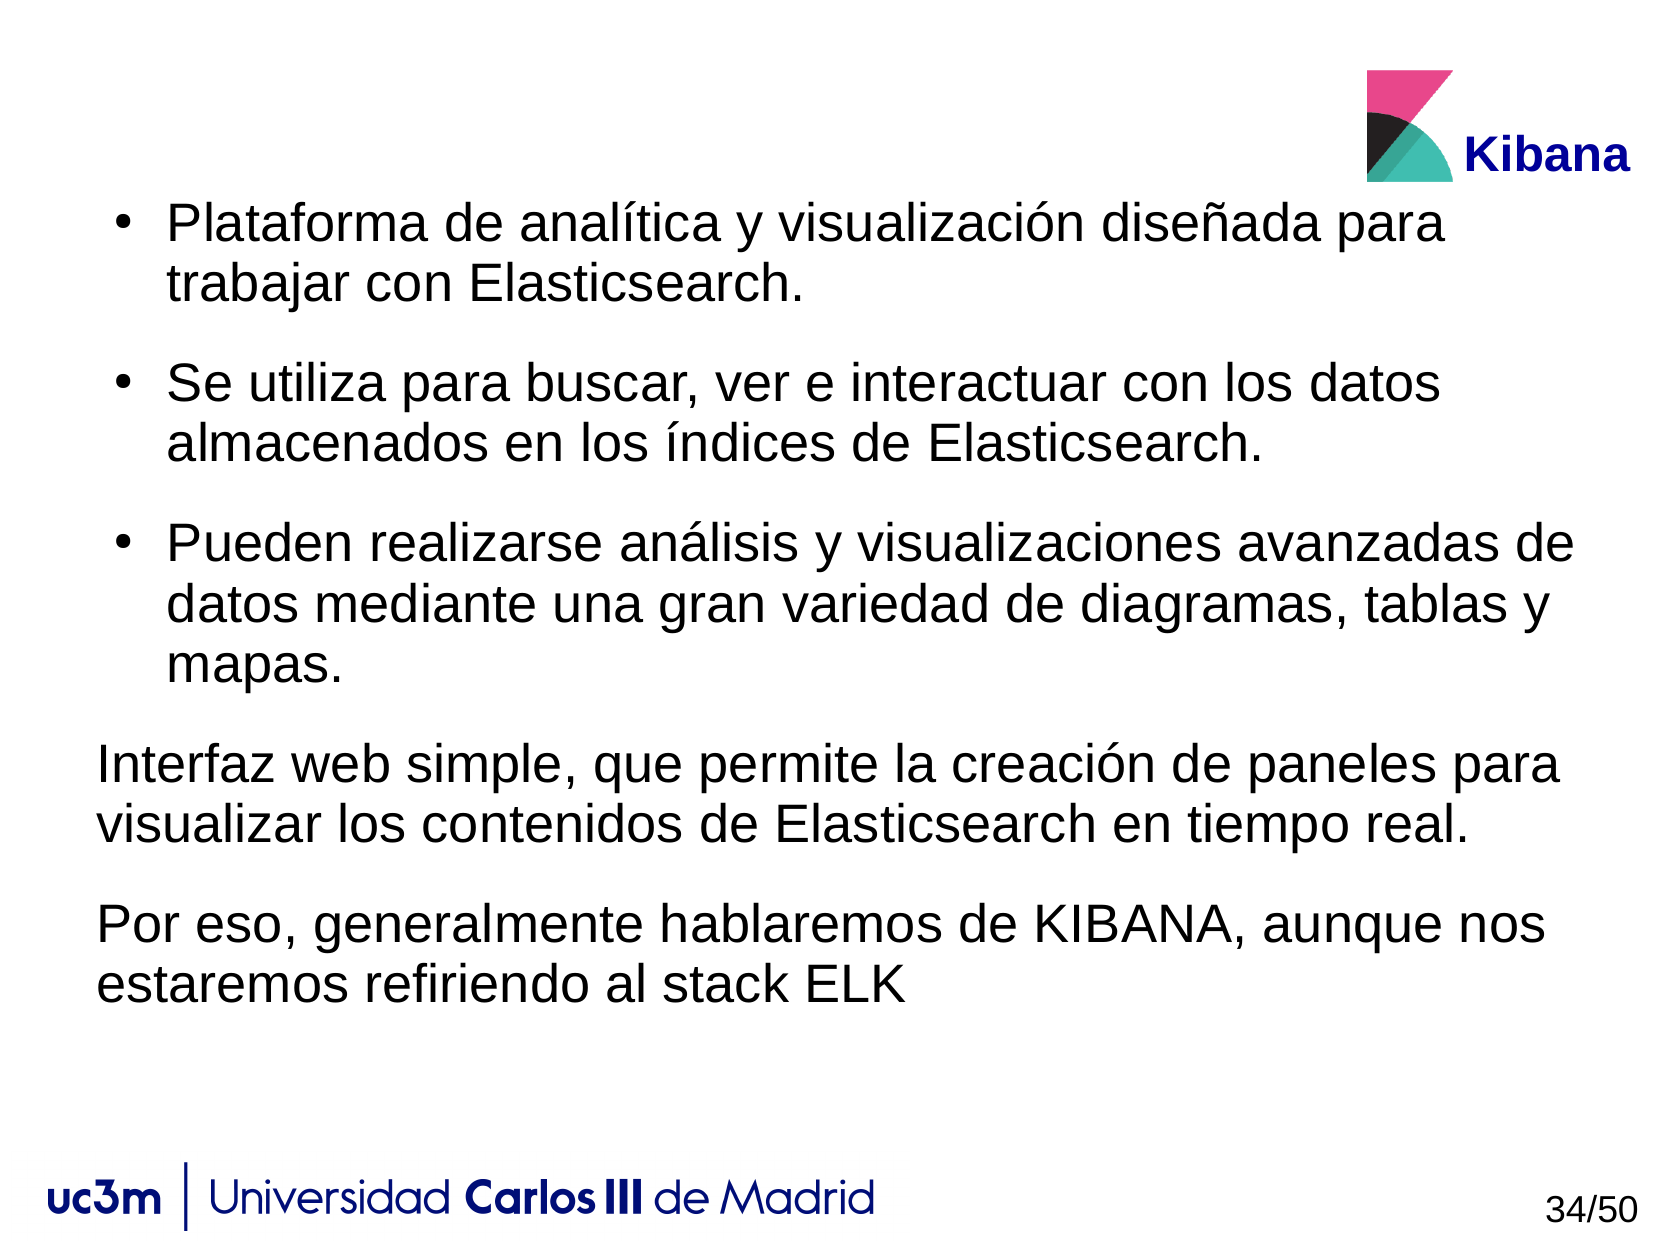

# Kibana
Plataforma de analítica y visualización diseñada para trabajar con Elasticsearch.
Se utiliza para buscar, ver e interactuar con los datos almacenados en los índices de Elasticsearch.
Pueden realizarse análisis y visualizaciones avanzadas de datos mediante una gran variedad de diagramas, tablas y mapas.
Interfaz web simple, que permite la creación de paneles para visualizar los contenidos de Elasticsearch en tiempo real.
Por eso, generalmente hablaremos de KIBANA, aunque nos estaremos refiriendo al stack ELK